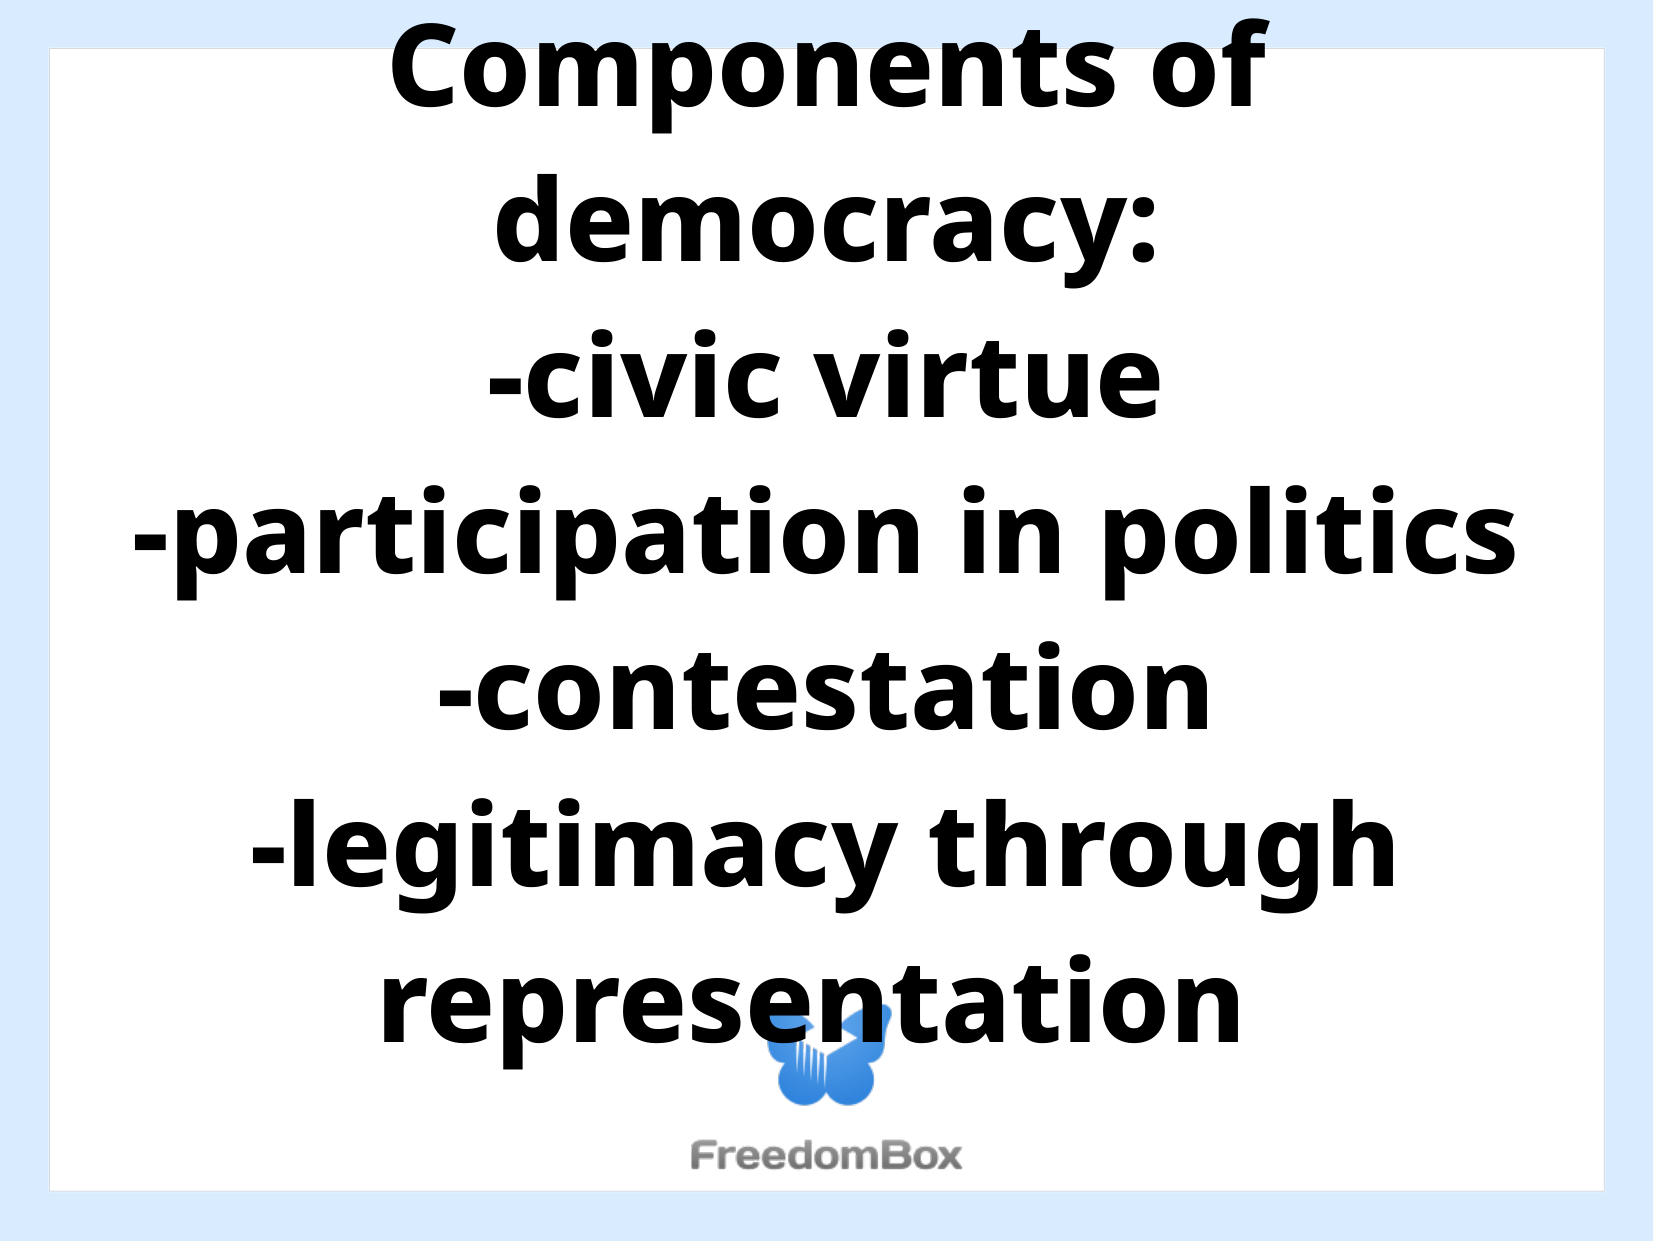

# Components of democracy:
-civic virtue
-participation in politics
-contestation
-legitimacy through representation